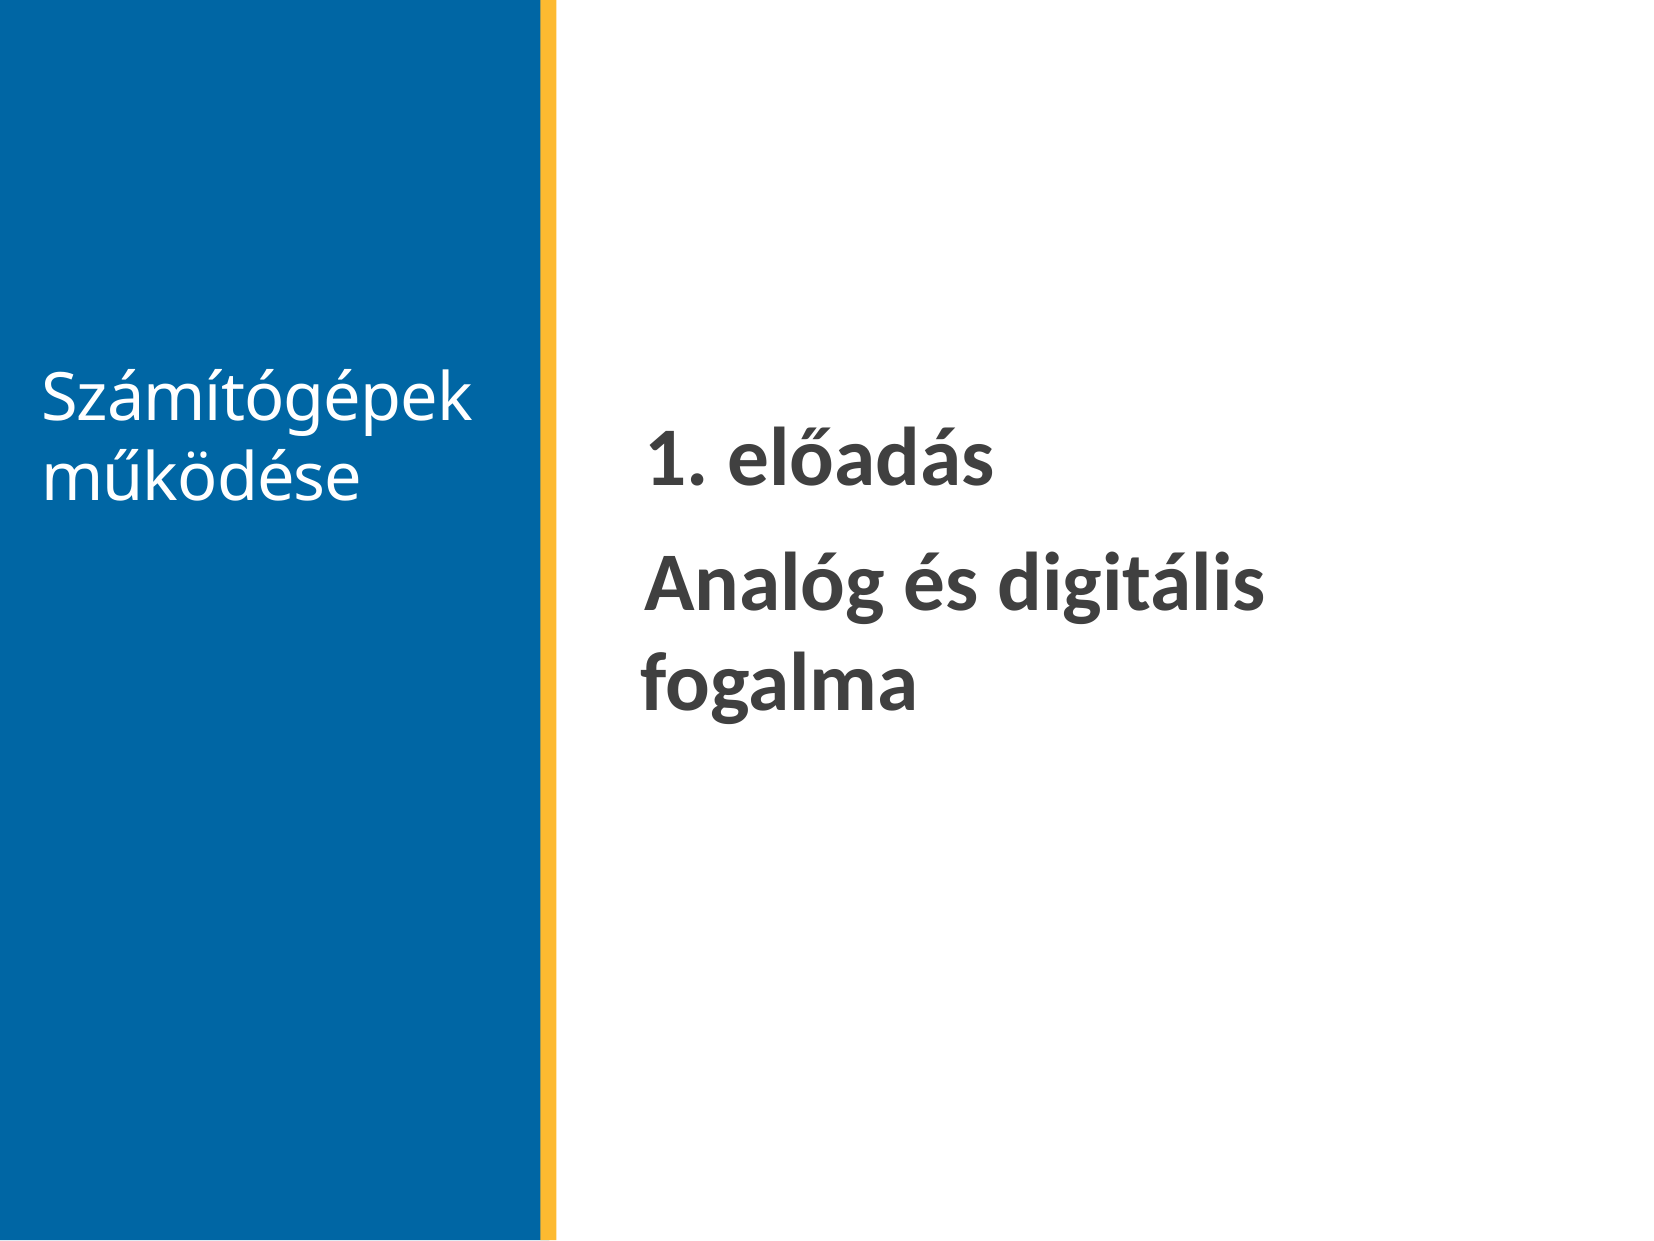

# Számítógépek működése
1. előadás
Analóg és digitális fogalma